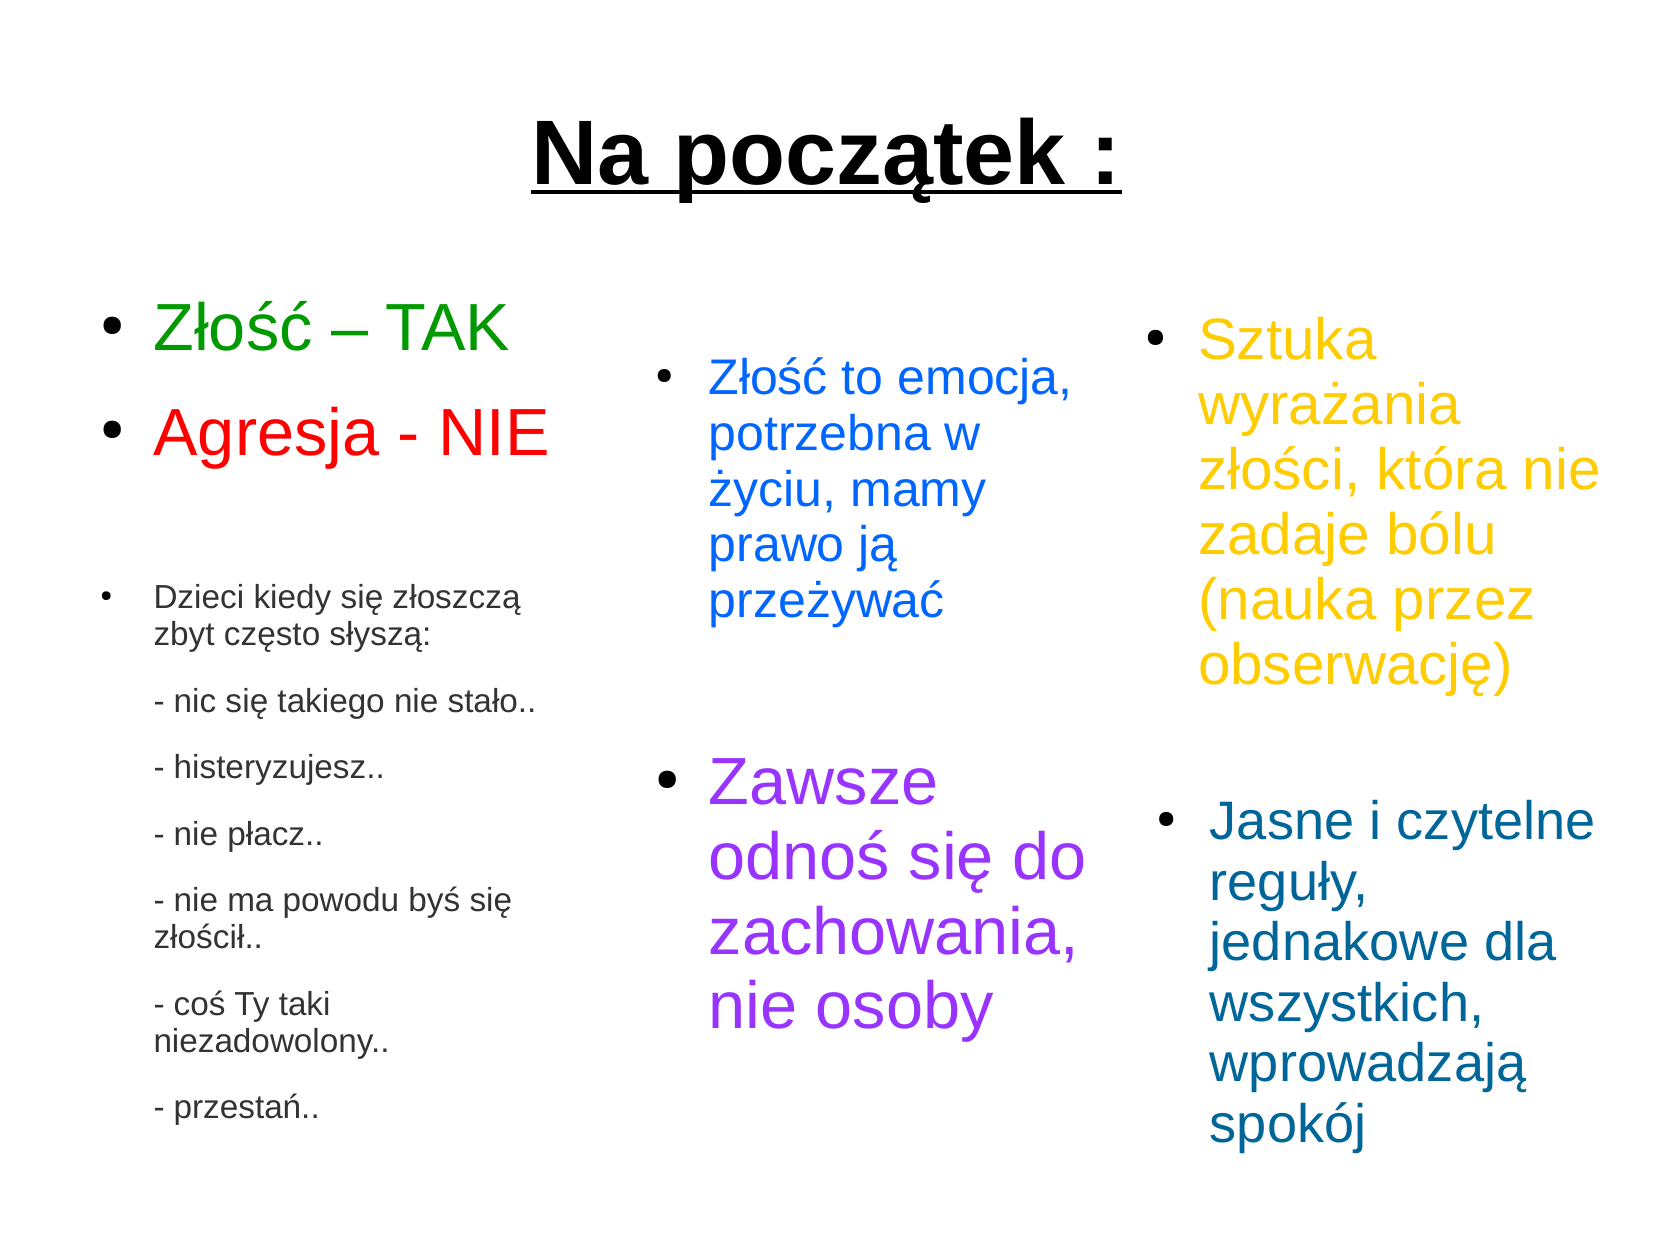

# Na początek :
Złość – TAK
Agresja - NIE
Sztuka wyrażania złości, która nie zadaje bólu (nauka przez obserwację)
Złość to emocja, potrzebna w życiu, mamy prawo ją przeżywać
Dzieci kiedy się złoszczą zbyt często słyszą:
- nic się takiego nie stało..
- histeryzujesz..
- nie płacz..
- nie ma powodu byś się złościł..
- coś Ty taki niezadowolony..
- przestań..
Zawsze odnoś się do zachowania, nie osoby
Jasne i czytelne reguły, jednakowe dla wszystkich, wprowadzają spokój